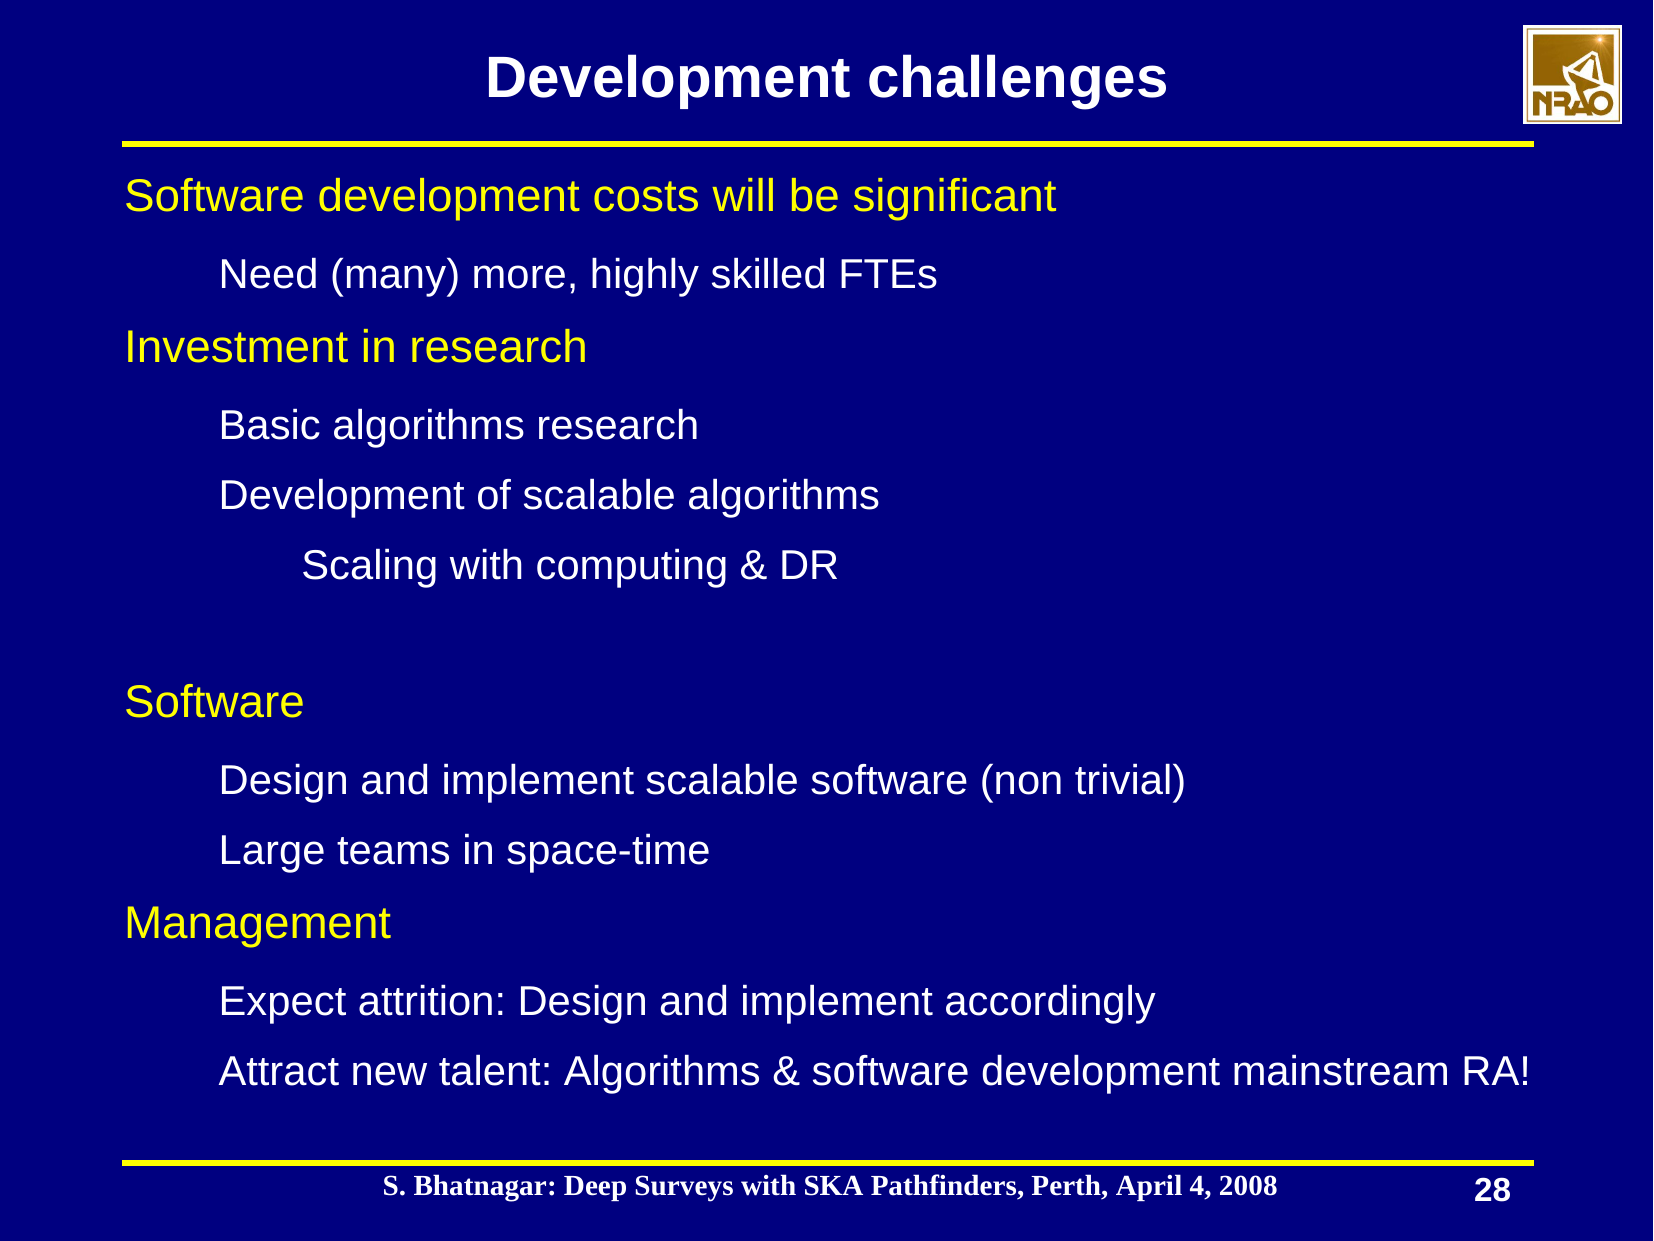

# Development challenges
Software development costs will be significant
Need (many) more, highly skilled FTEs
Investment in research
Basic algorithms research
Development of scalable algorithms
Scaling with computing & DR
Software
Design and implement scalable software (non trivial)
Large teams in space-time
Management
Expect attrition: Design and implement accordingly
Attract new talent: Algorithms & software development mainstream RA!